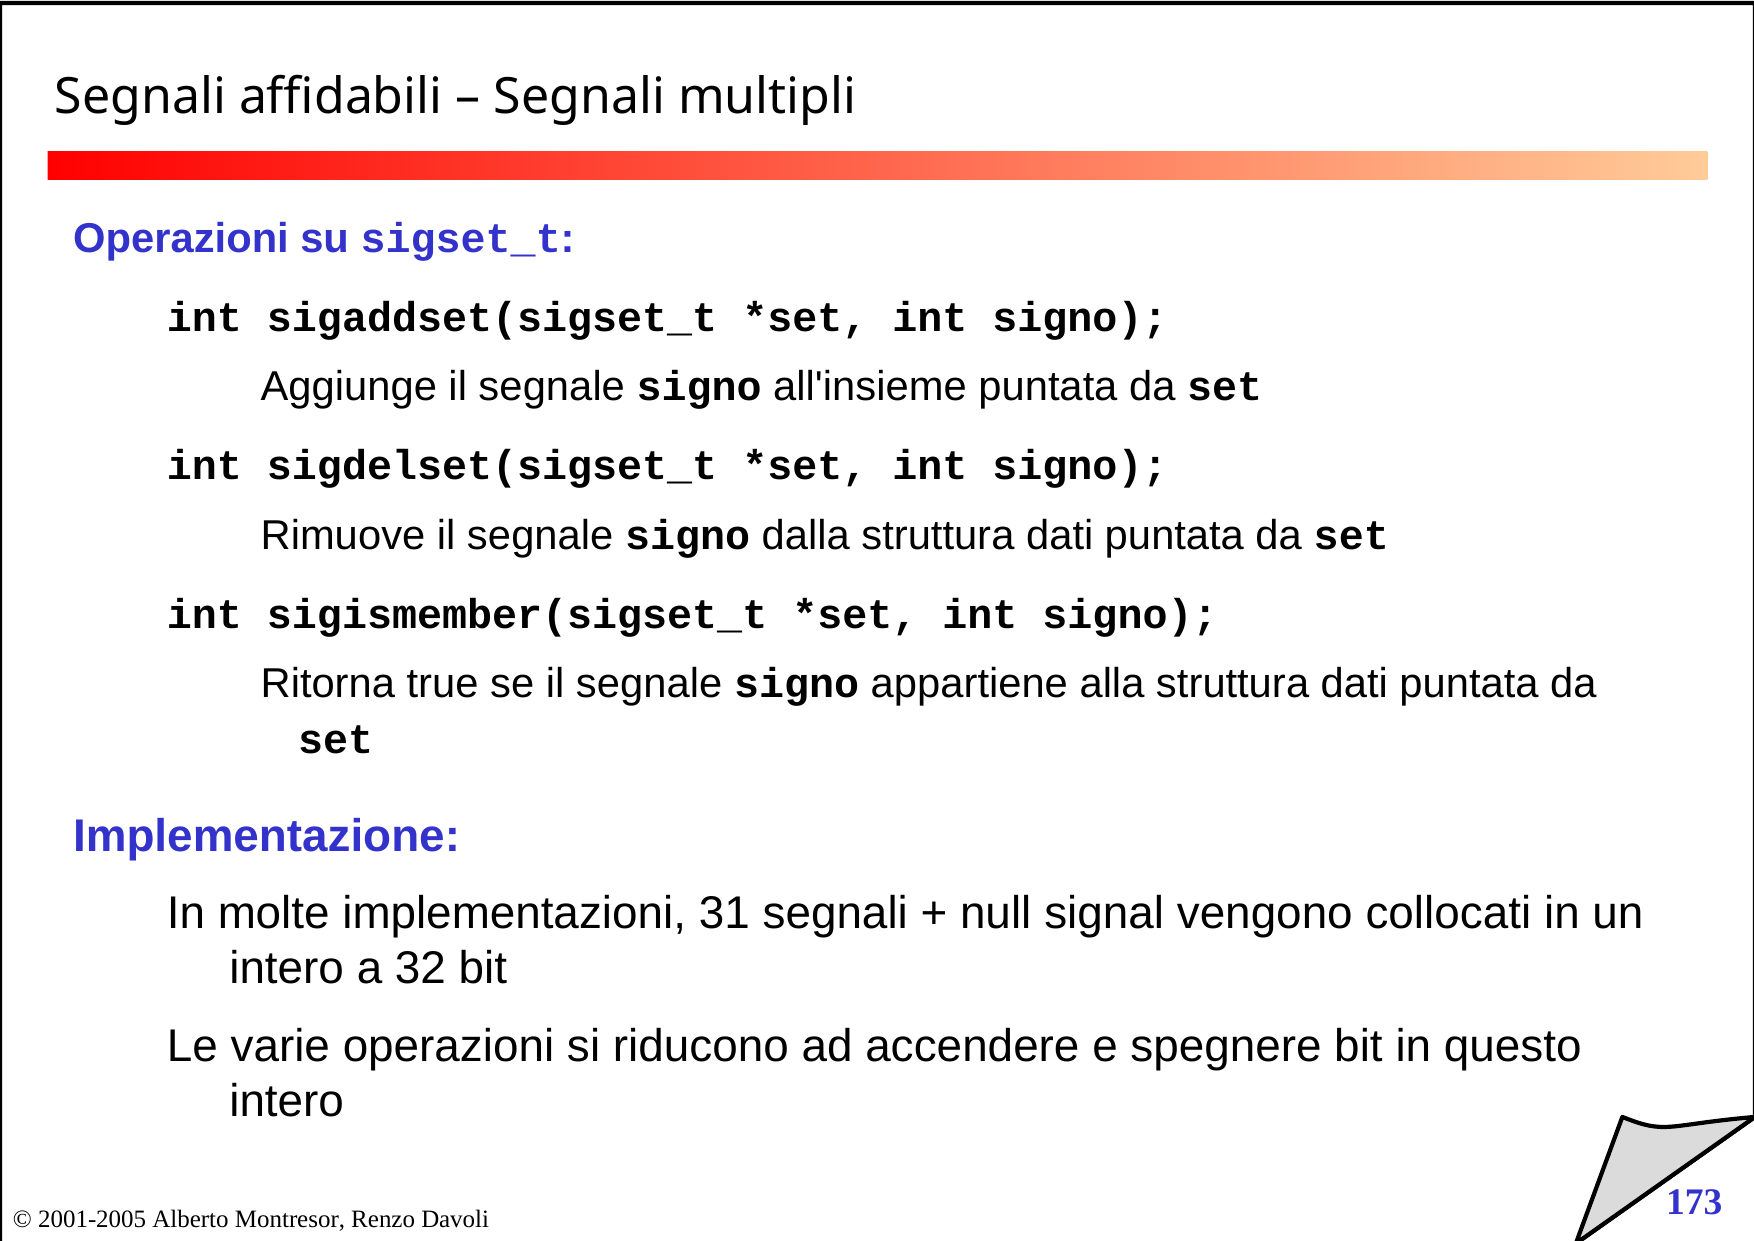

# Segnali affidabili – Segnali multipli
Operazioni su sigset_t:
int sigaddset(sigset_t *set, int signo);
Aggiunge il segnale signo all'insieme puntata da set
int sigdelset(sigset_t *set, int signo);
Rimuove il segnale signo dalla struttura dati puntata da set
int sigismember(sigset_t *set, int signo);
Ritorna true se il segnale signo appartiene alla struttura dati puntata da set
Implementazione:
In molte implementazioni, 31 segnali + null signal vengono collocati in un intero a 32 bit
Le varie operazioni si riducono ad accendere e spegnere bit in questo intero